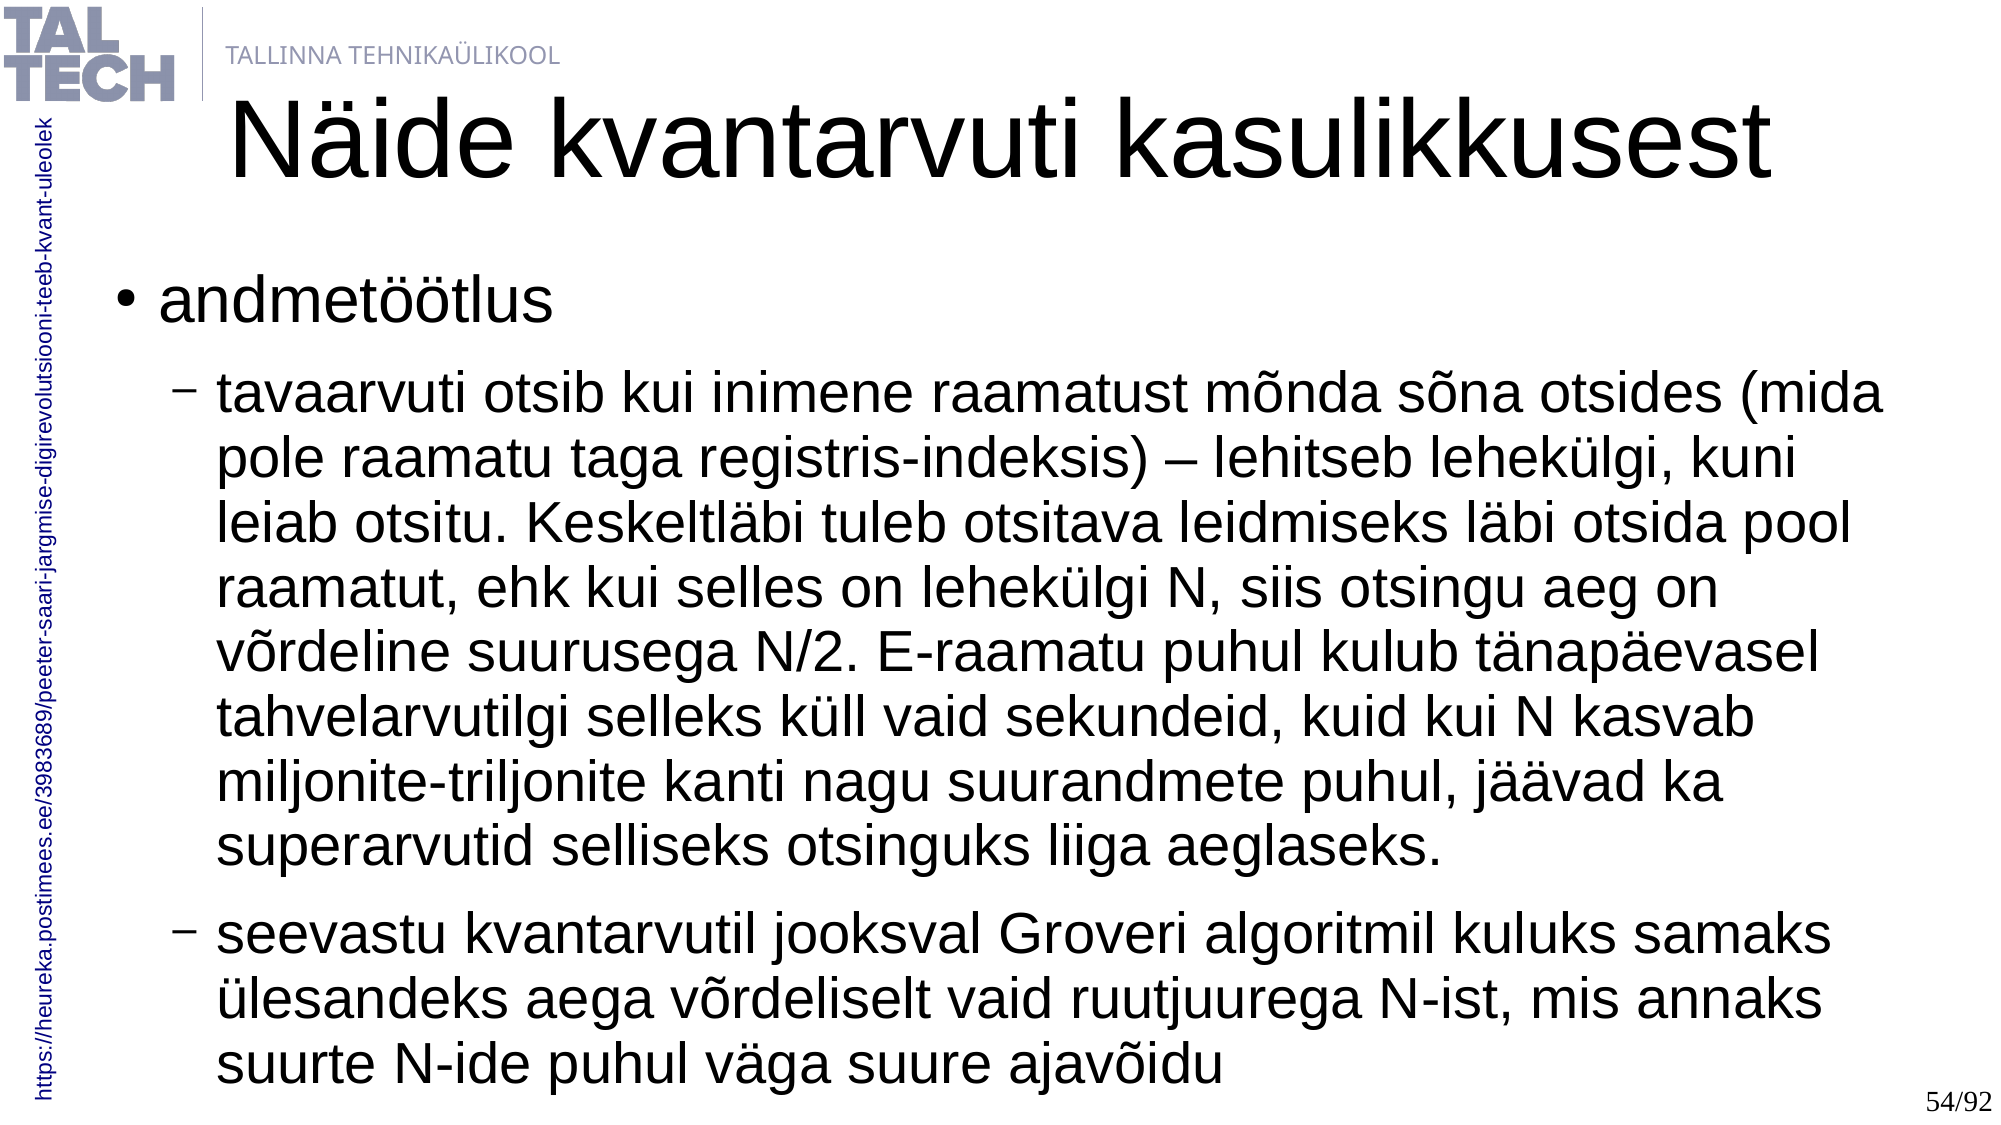

# Näide kvantarvuti kasulikkusest
andmetöötlus
tavaarvuti otsib kui inimene raamatust mõnda sõna otsides (mida pole raamatu taga registris-indeksis) – lehitseb lehekülgi, kuni leiab otsitu. Keskeltläbi tuleb otsitava leidmiseks läbi otsida pool raamatut, ehk kui selles on lehekülgi N, siis otsingu aeg on võrdeline suurusega N/2. E-raamatu puhul kulub tänapäevasel tahvelarvutilgi selleks küll vaid sekundeid, kuid kui N kasvab miljonite-triljonite kanti nagu suurandmete puhul, jäävad ka superarvutid selliseks otsinguks liiga aeglaseks.
seevastu kvantarvutil jooksval Groveri algoritmil kuluks samaks ülesandeks aega võrdeliselt vaid ruutjuurega N-ist, mis annaks suurte N-ide puhul väga suure ajavõidu
https://heureka.postimees.ee/3983689/peeter-saari-jargmise-digirevolutsiooni-teeb-kvant-uleolek
54